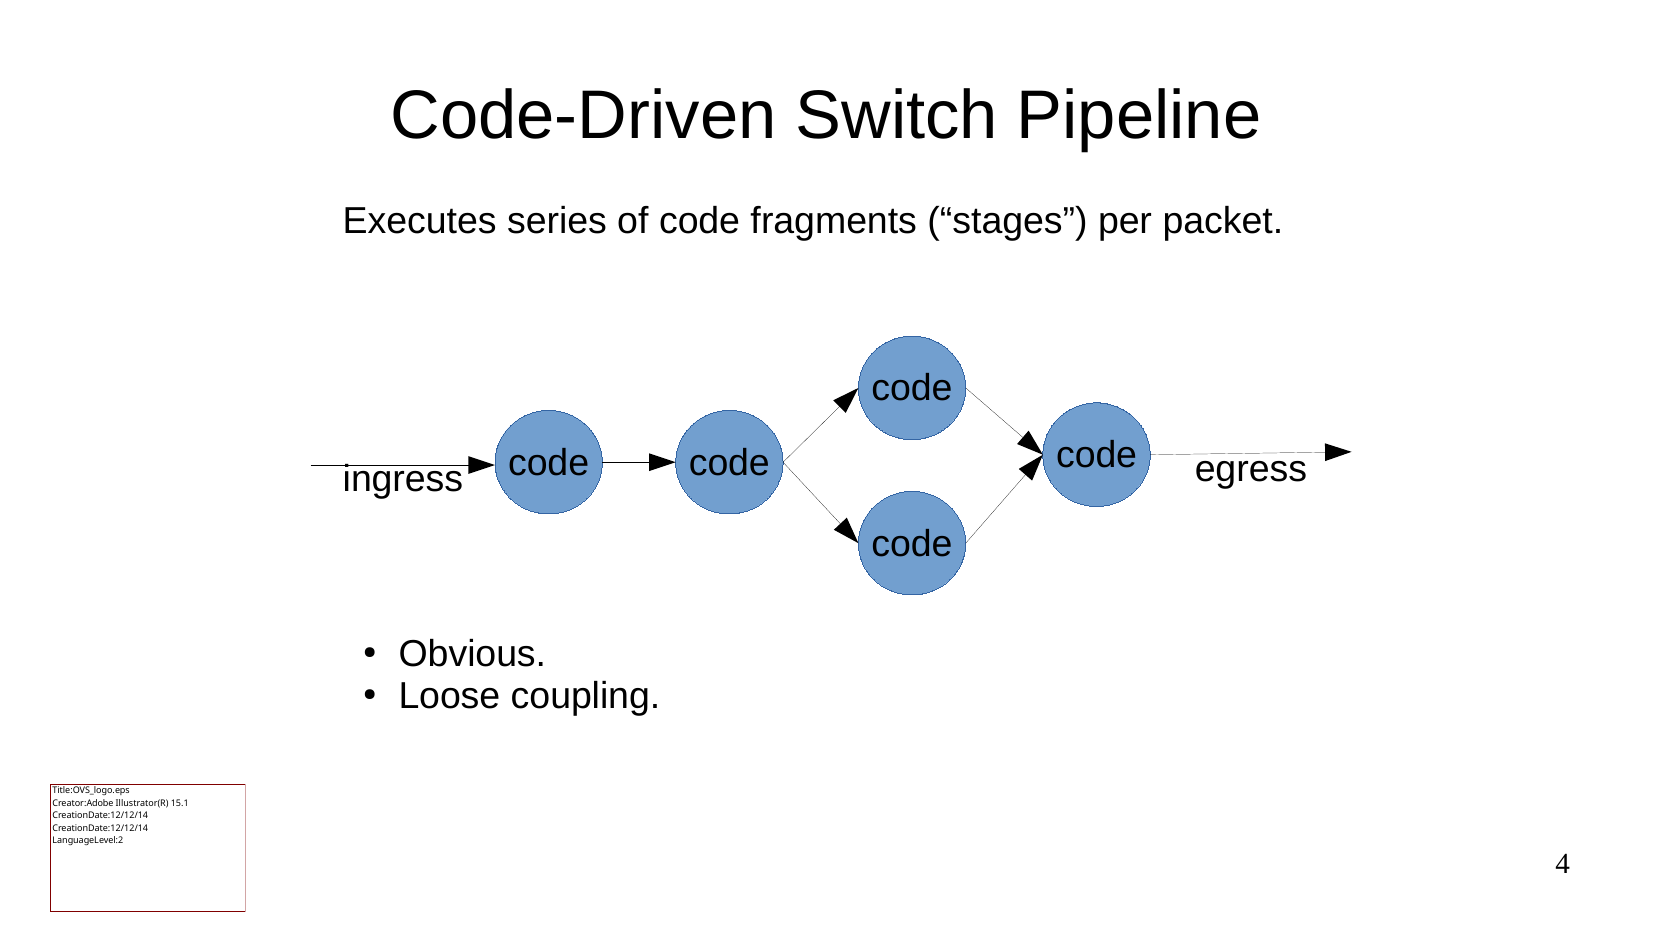

# Code-Driven Switch Pipeline
Executes series of code fragments (“stages”) per packet.
code
code
code
code
ingress
code
Obvious.
Loose coupling.
4